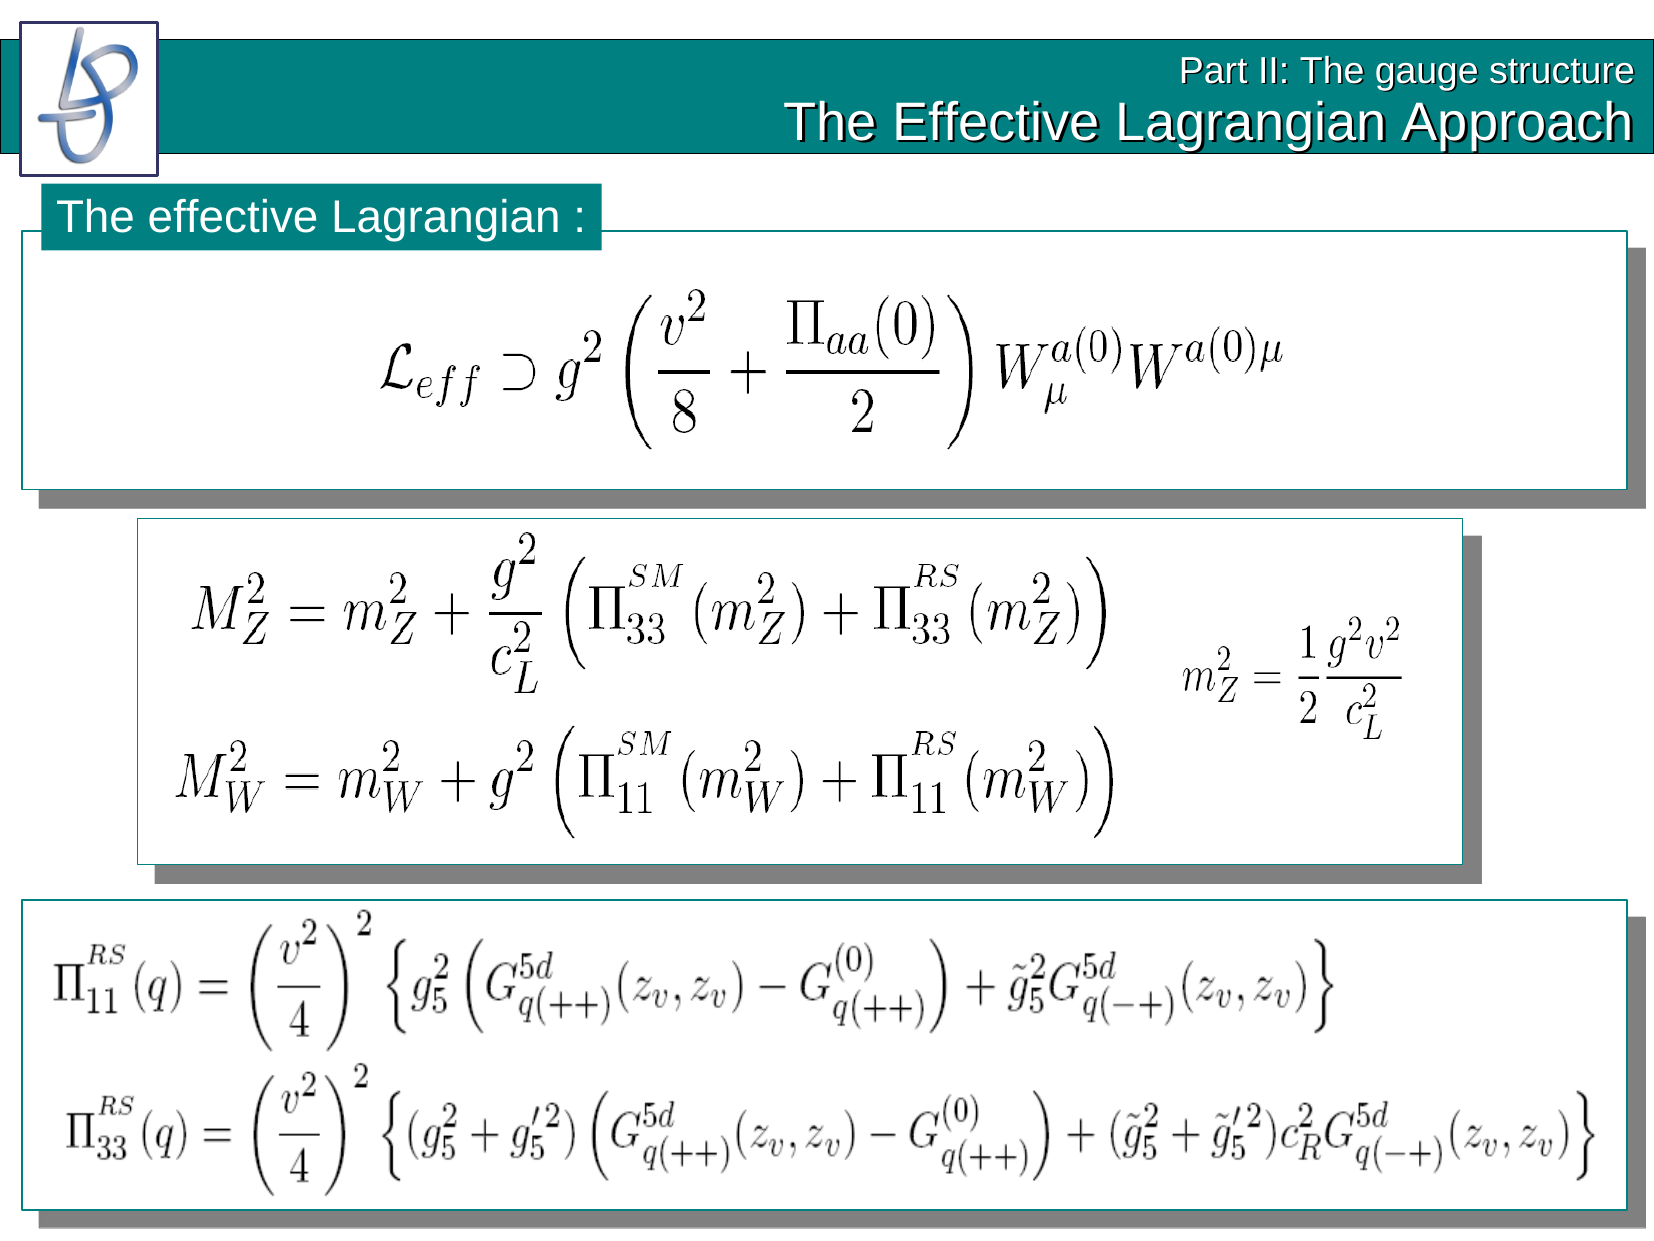

Part II: The gauge structure
The Effective Lagrangian Approach
The effective Lagrangian :